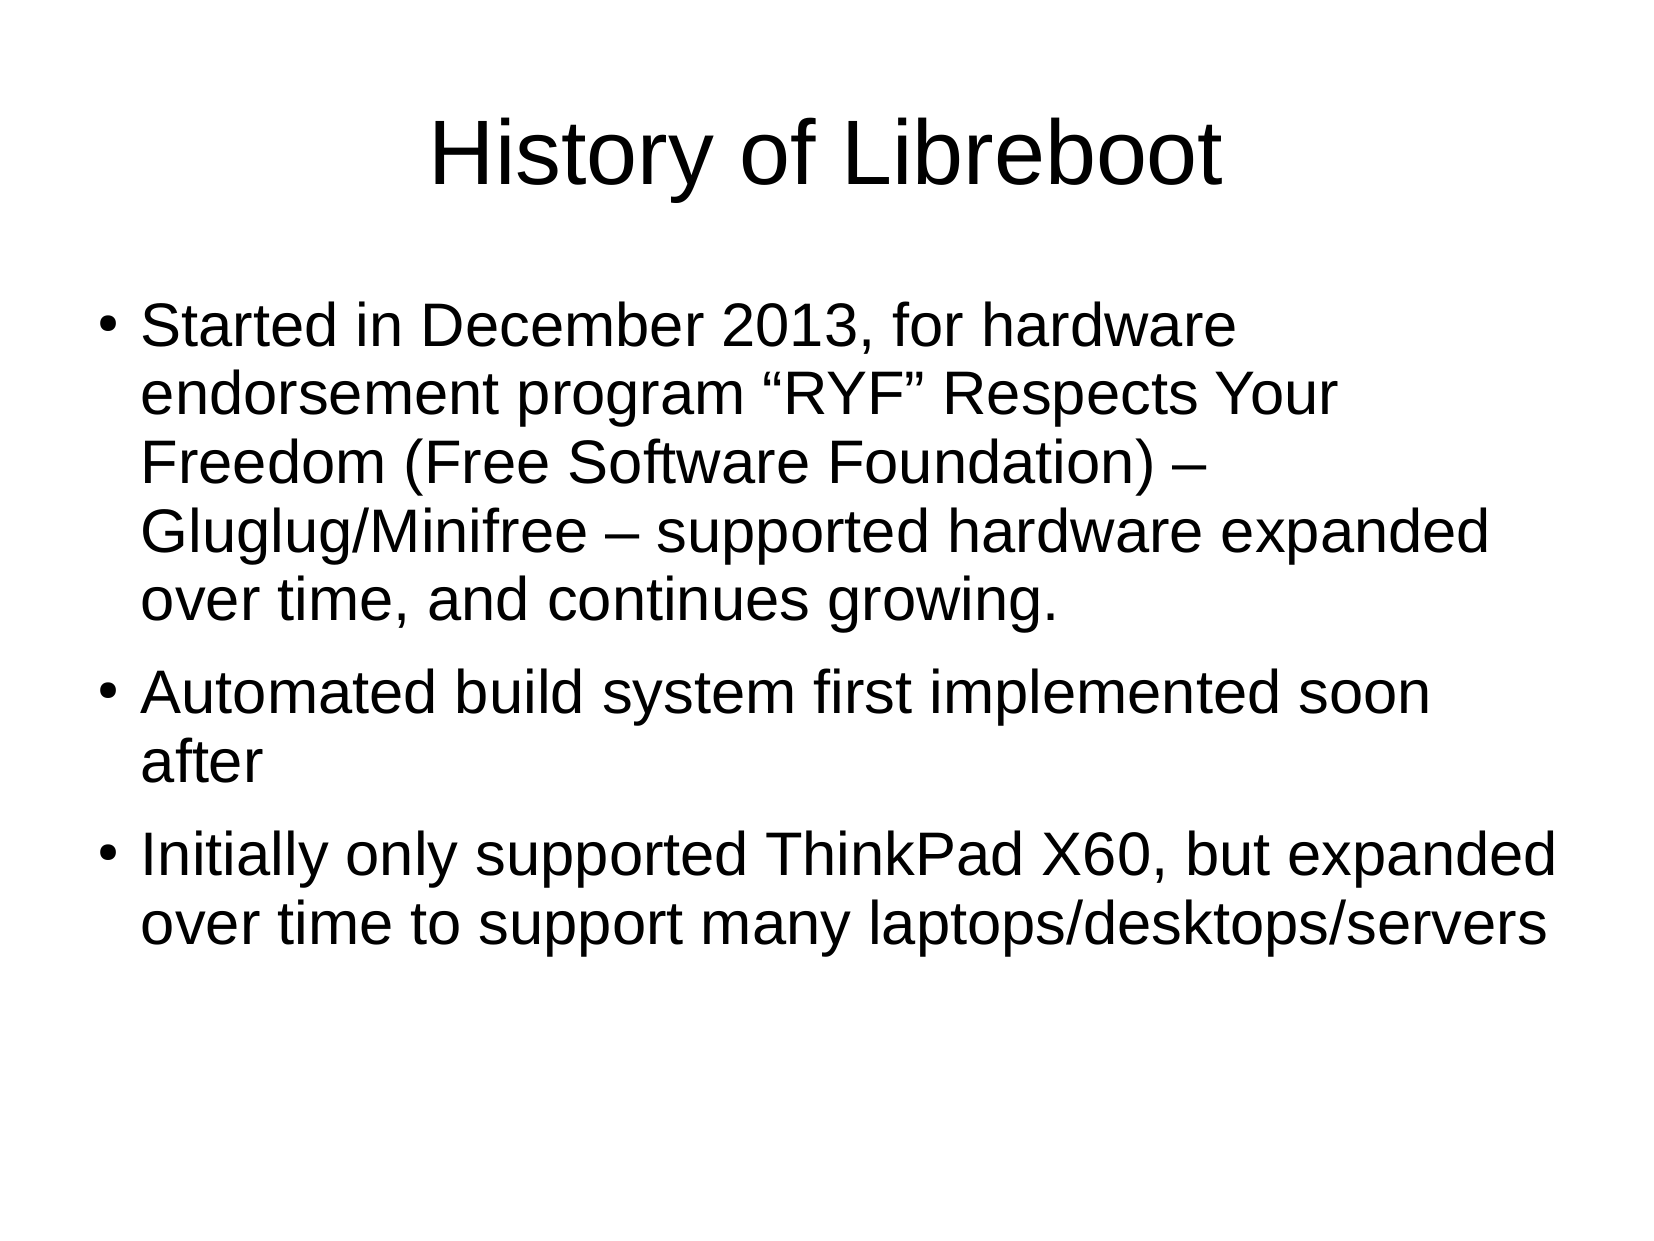

# History of Libreboot
Started in December 2013, for hardware endorsement program “RYF” Respects Your Freedom (Free Software Foundation) – Gluglug/Minifree – supported hardware expanded over time, and continues growing.
Automated build system first implemented soon after
Initially only supported ThinkPad X60, but expanded over time to support many laptops/desktops/servers